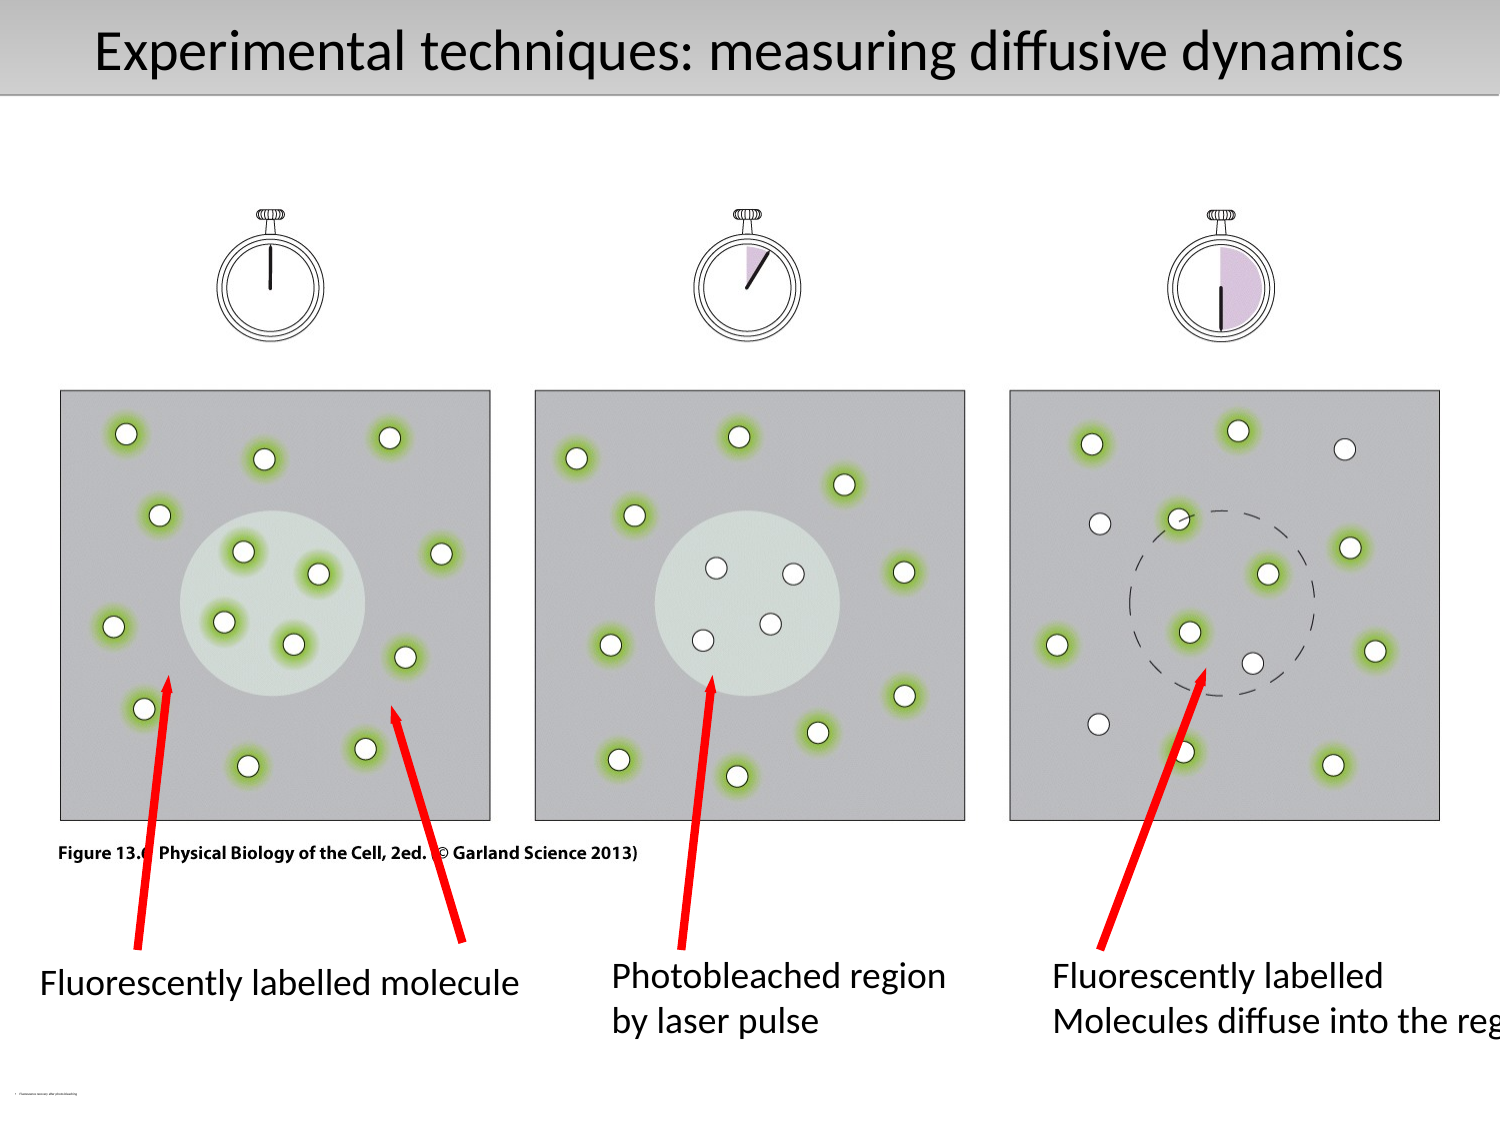

# Experimental techniques: measuring diffusive dynamics
Photobleached region
by laser pulse
Fluorescently labelled
Molecules diffuse into the region
Fluorescently labelled molecule
Fluorescence recovery after photo-bleaching